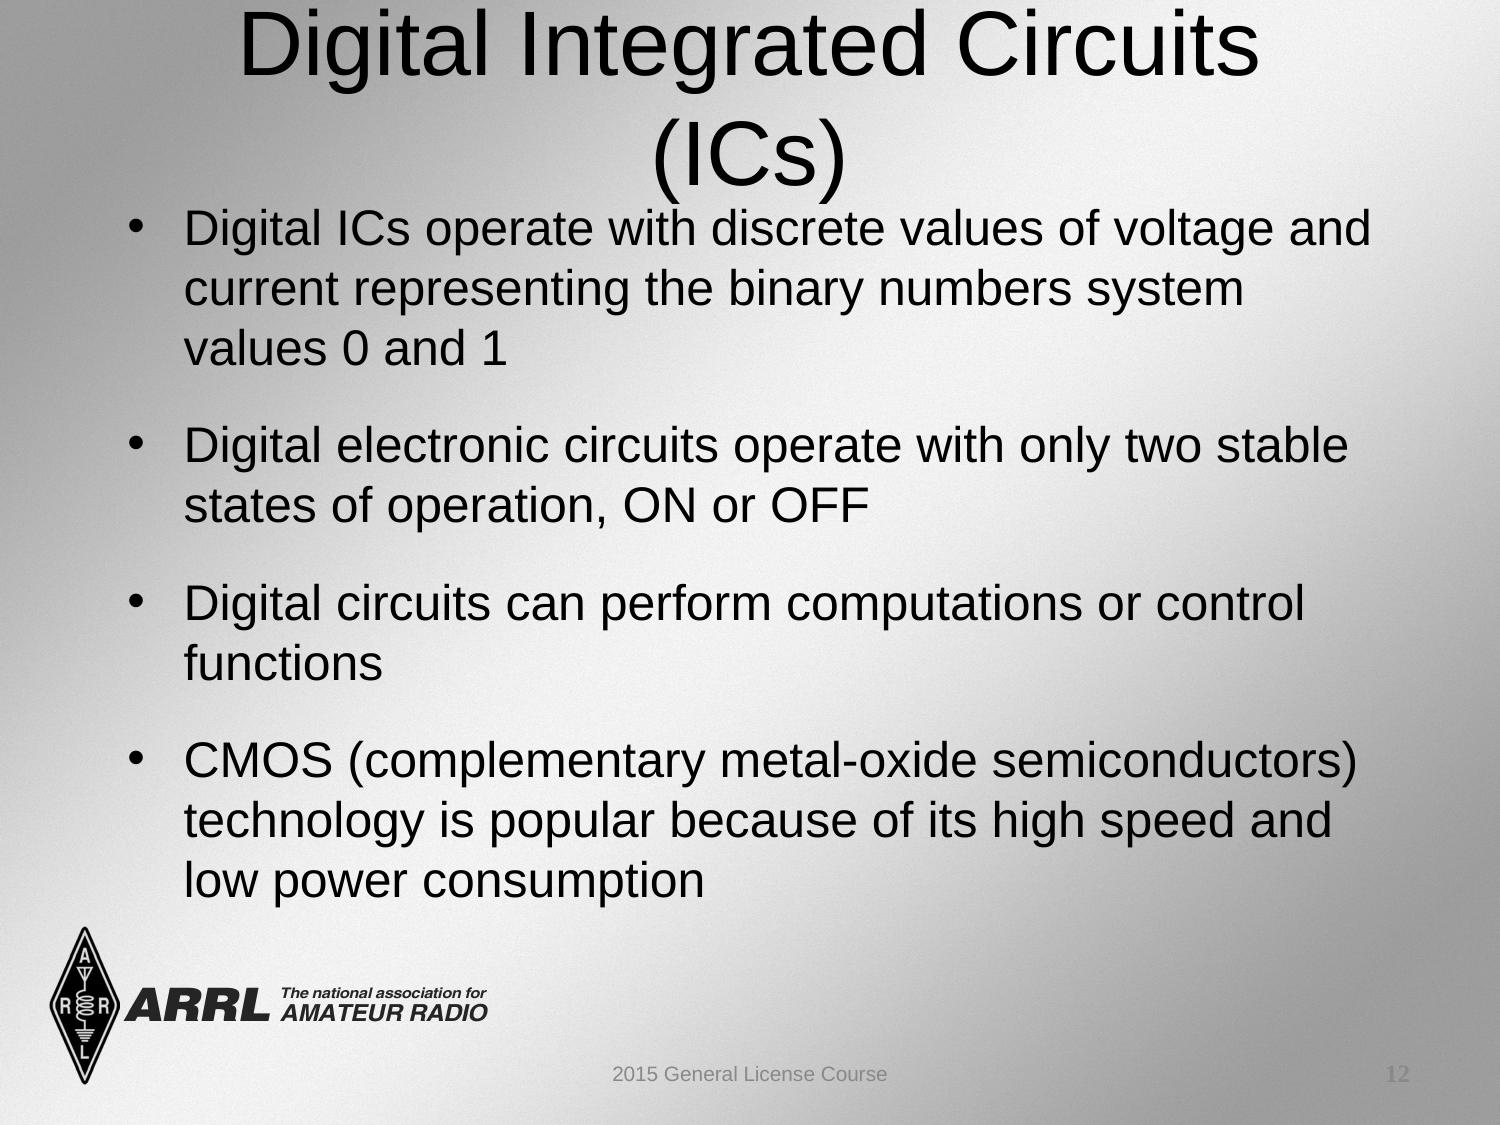

Digital Integrated Circuits (ICs)
Digital ICs operate with discrete values of voltage and current representing the binary numbers system values 0 and 1
Digital electronic circuits operate with only two stable states of operation, ON or OFF
Digital circuits can perform computations or control functions
CMOS (complementary metal-oxide semiconductors) technology is popular because of its high speed and low power consumption
2015 General License Course